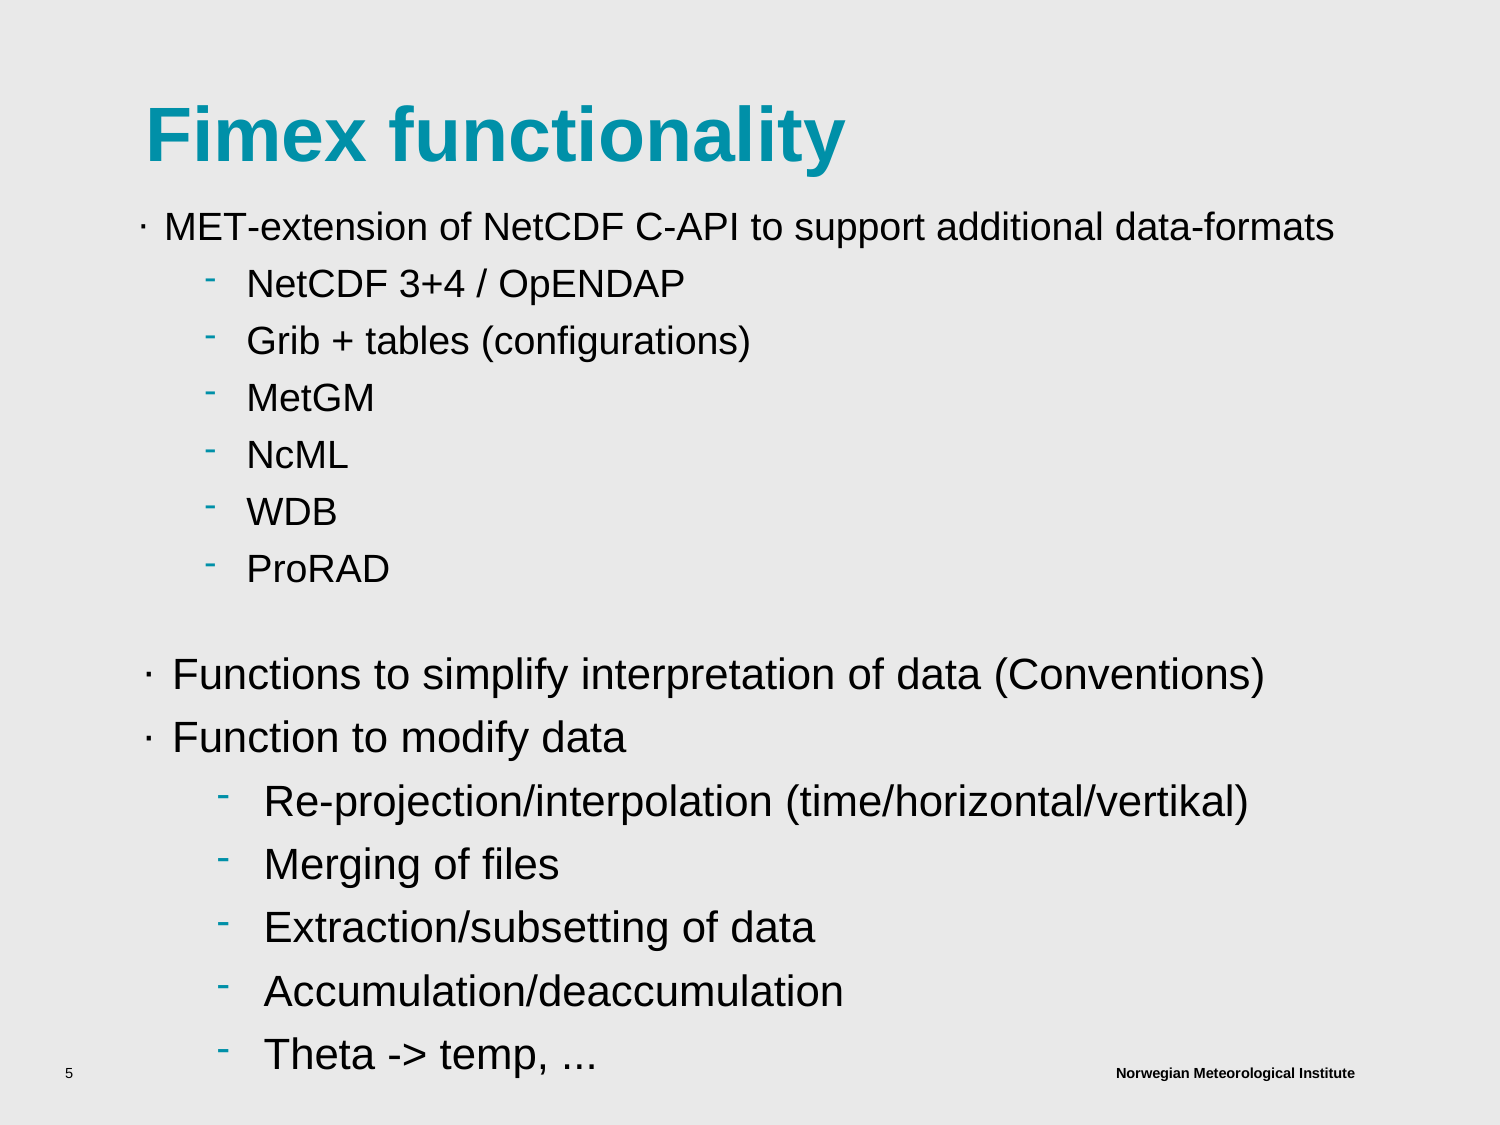

# Fimex functionality
MET-extension of NetCDF C-API to support additional data-formats
NetCDF 3+4 / OpENDAP
Grib + tables (configurations)
MetGM
NcML
WDB
ProRAD
Functions to simplify interpretation of data (Conventions)
Function to modify data
Re-projection/interpolation (time/horizontal/vertikal)
Merging of files
Extraction/subsetting of data
Accumulation/deaccumulation
Theta -> temp, ...